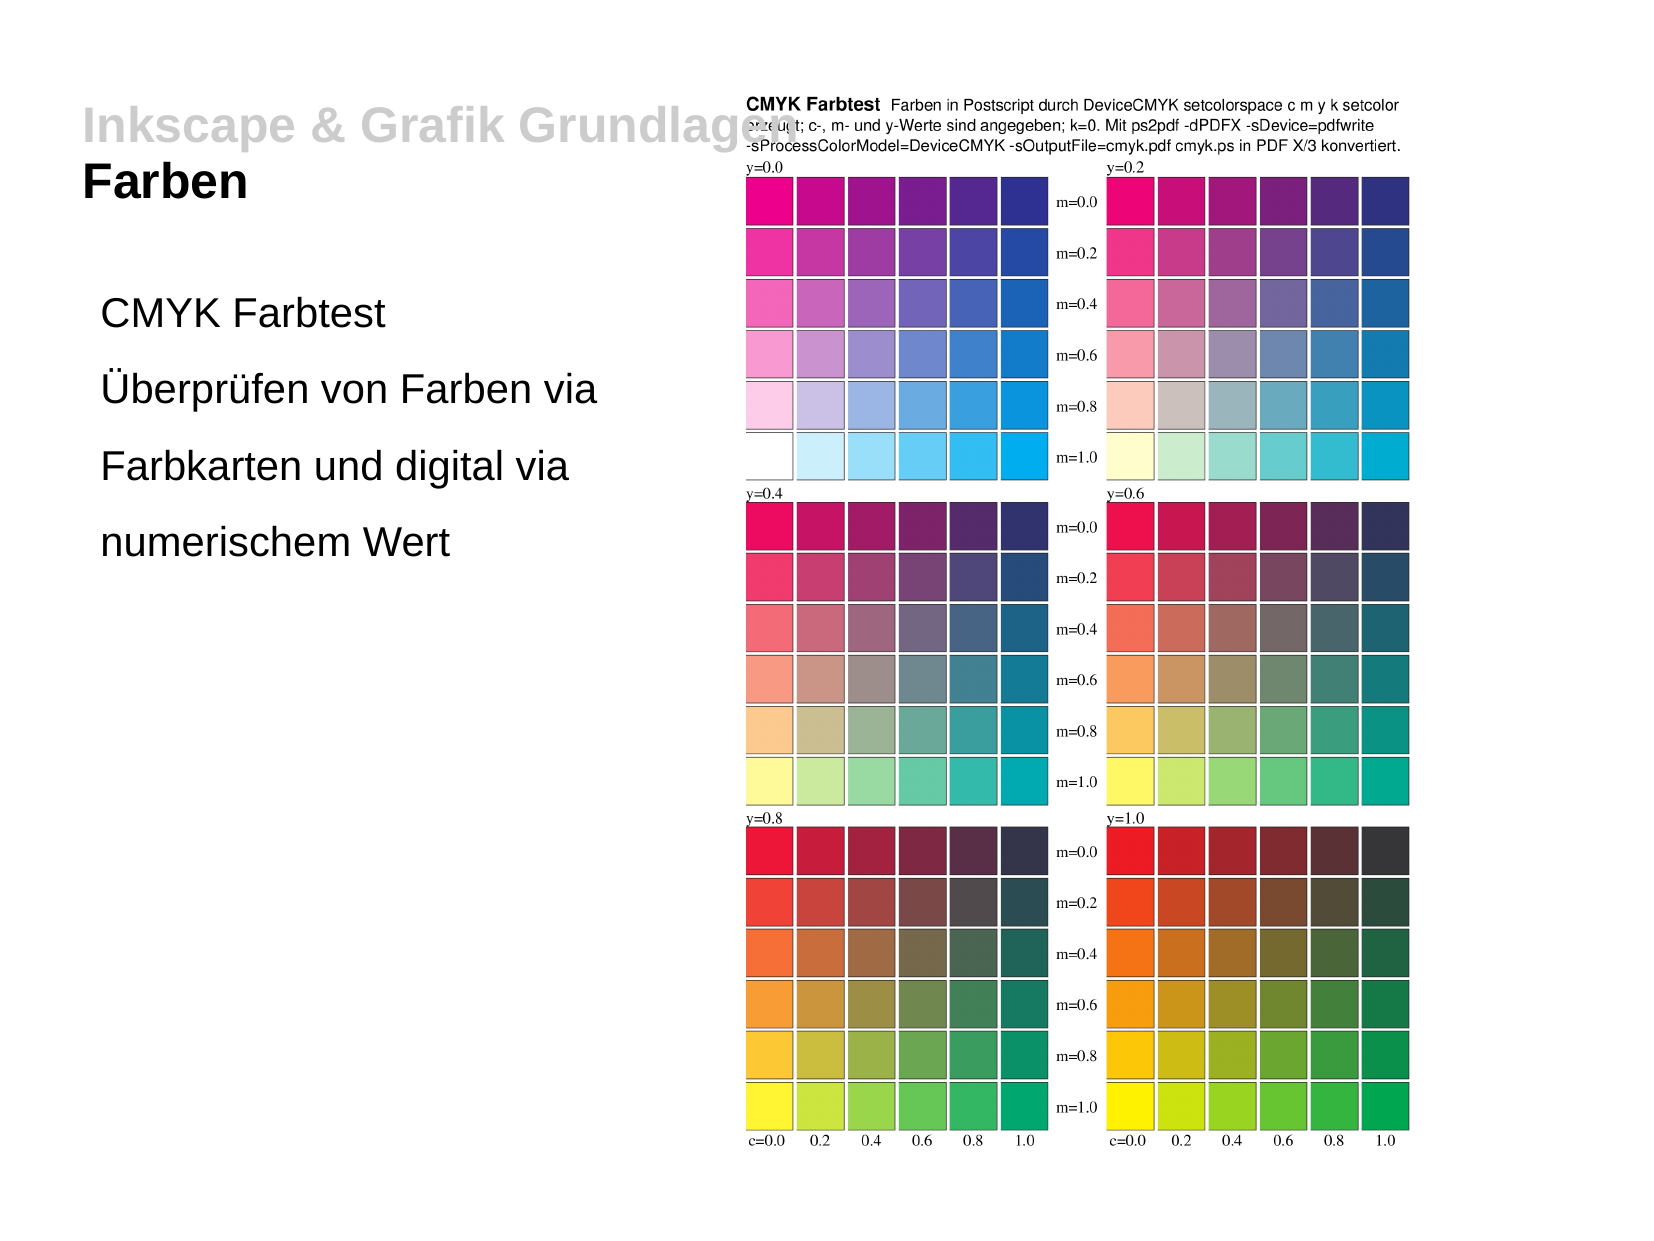

# Inkscape & Grafik Grundlagen Farben
CMYK Farbtest
Überprüfen von Farben via
Farbkarten und digital via
numerischem Wert